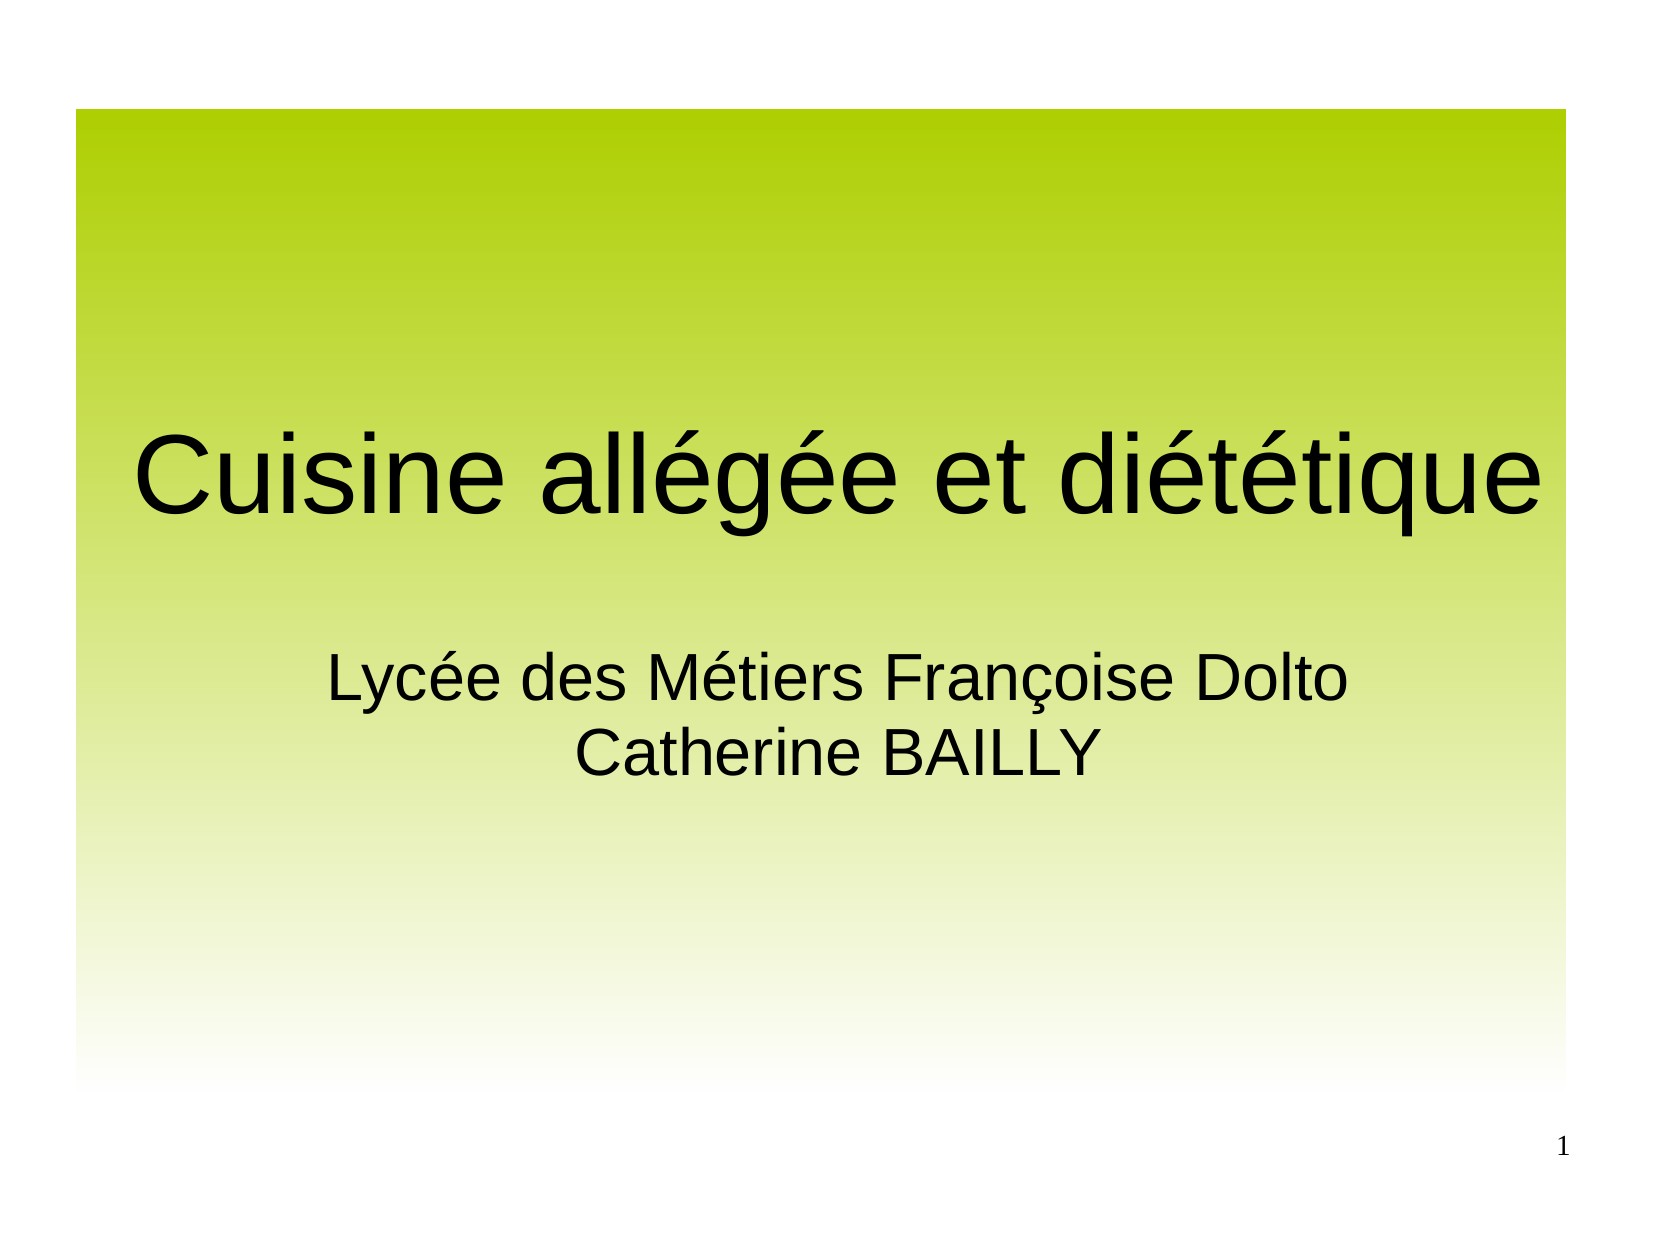

# Cuisine allégée et diététique
Lycée des Métiers Françoise Dolto
Catherine BAILLY
1